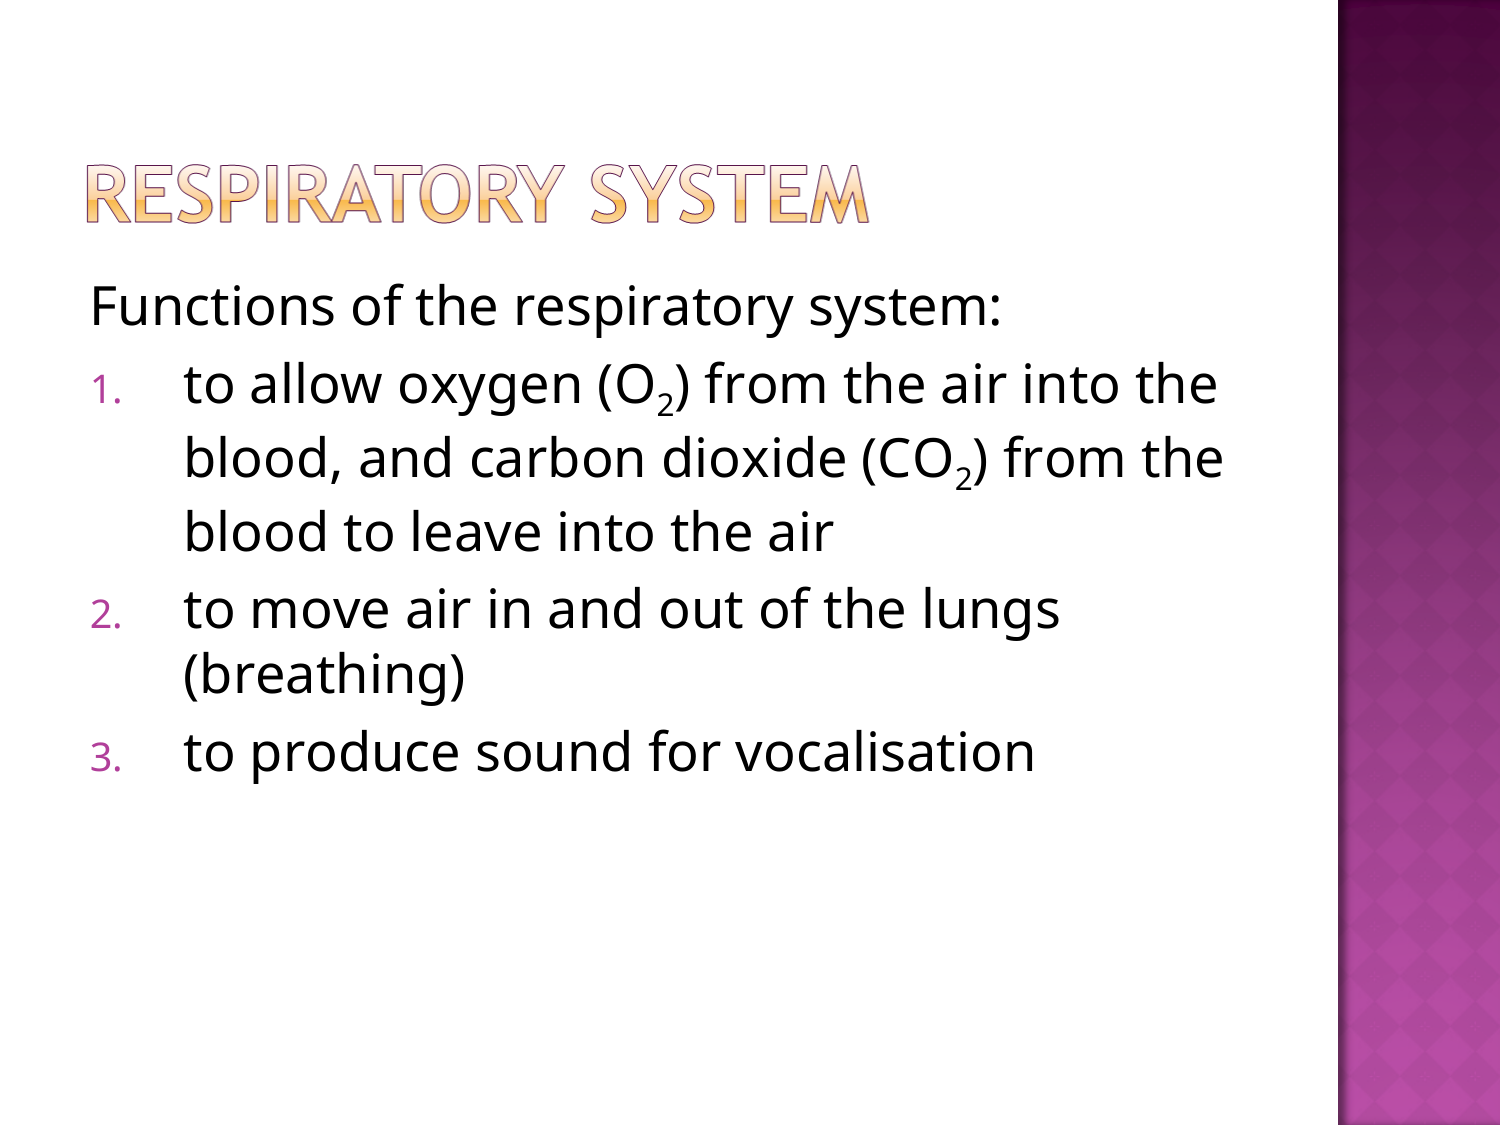

# Functions of the respiratory system:
to allow oxygen (O2) from the air into the blood, and carbon dioxide (CO2) from the blood to leave into the air
to move air in and out of the lungs (breathing)
to produce sound for vocalisation